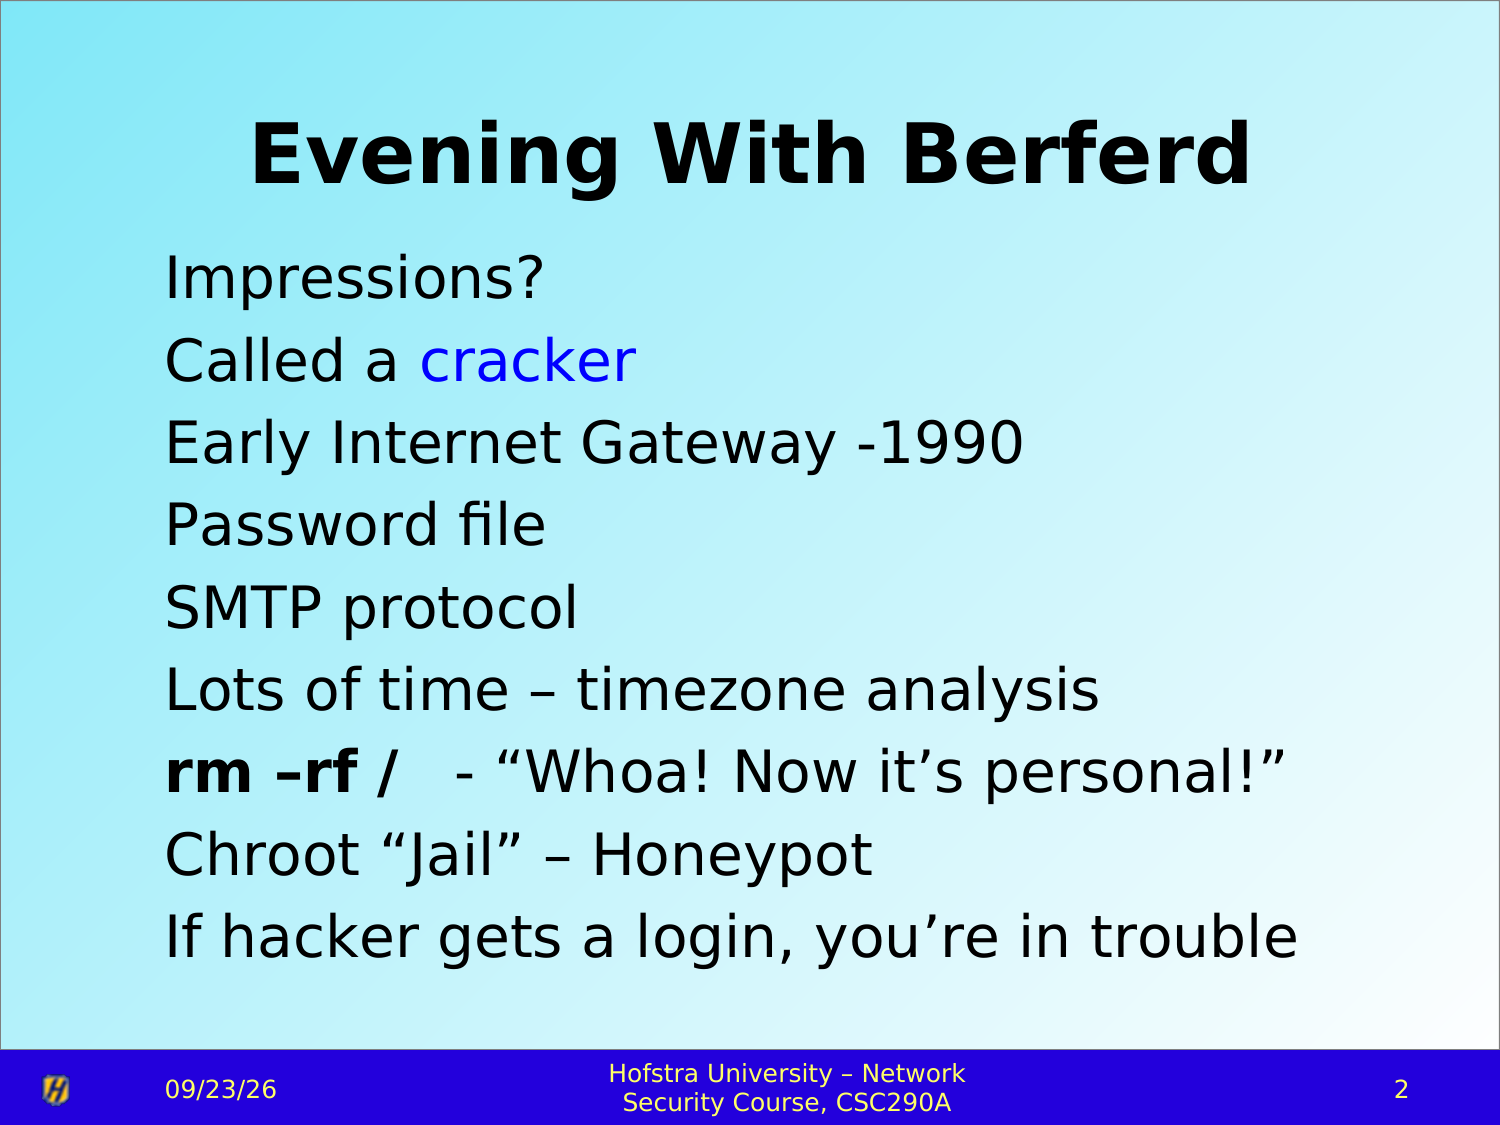

# Evening With Berferd
Impressions?
Called a cracker
Early Internet Gateway -1990
Password file
SMTP protocol
Lots of time – timezone analysis
rm –rf / - “Whoa! Now it’s personal!”
Chroot “Jail” – Honeypot
If hacker gets a login, you’re in trouble
2